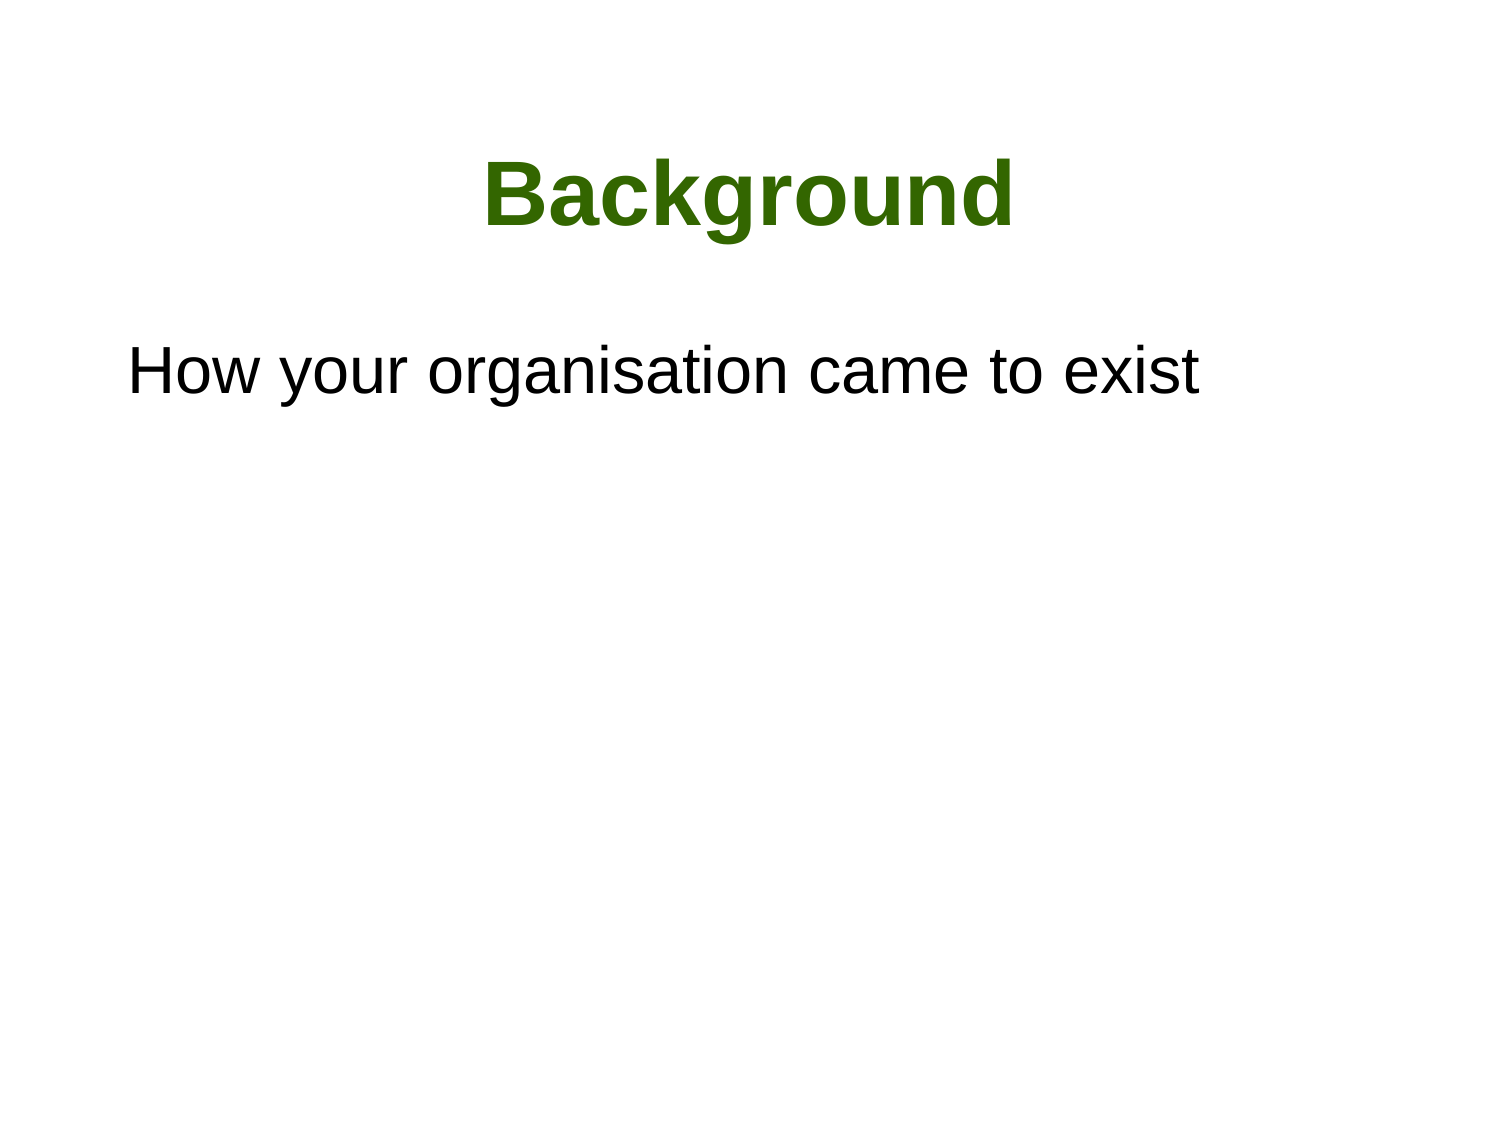

# Background
How your organisation came to exist